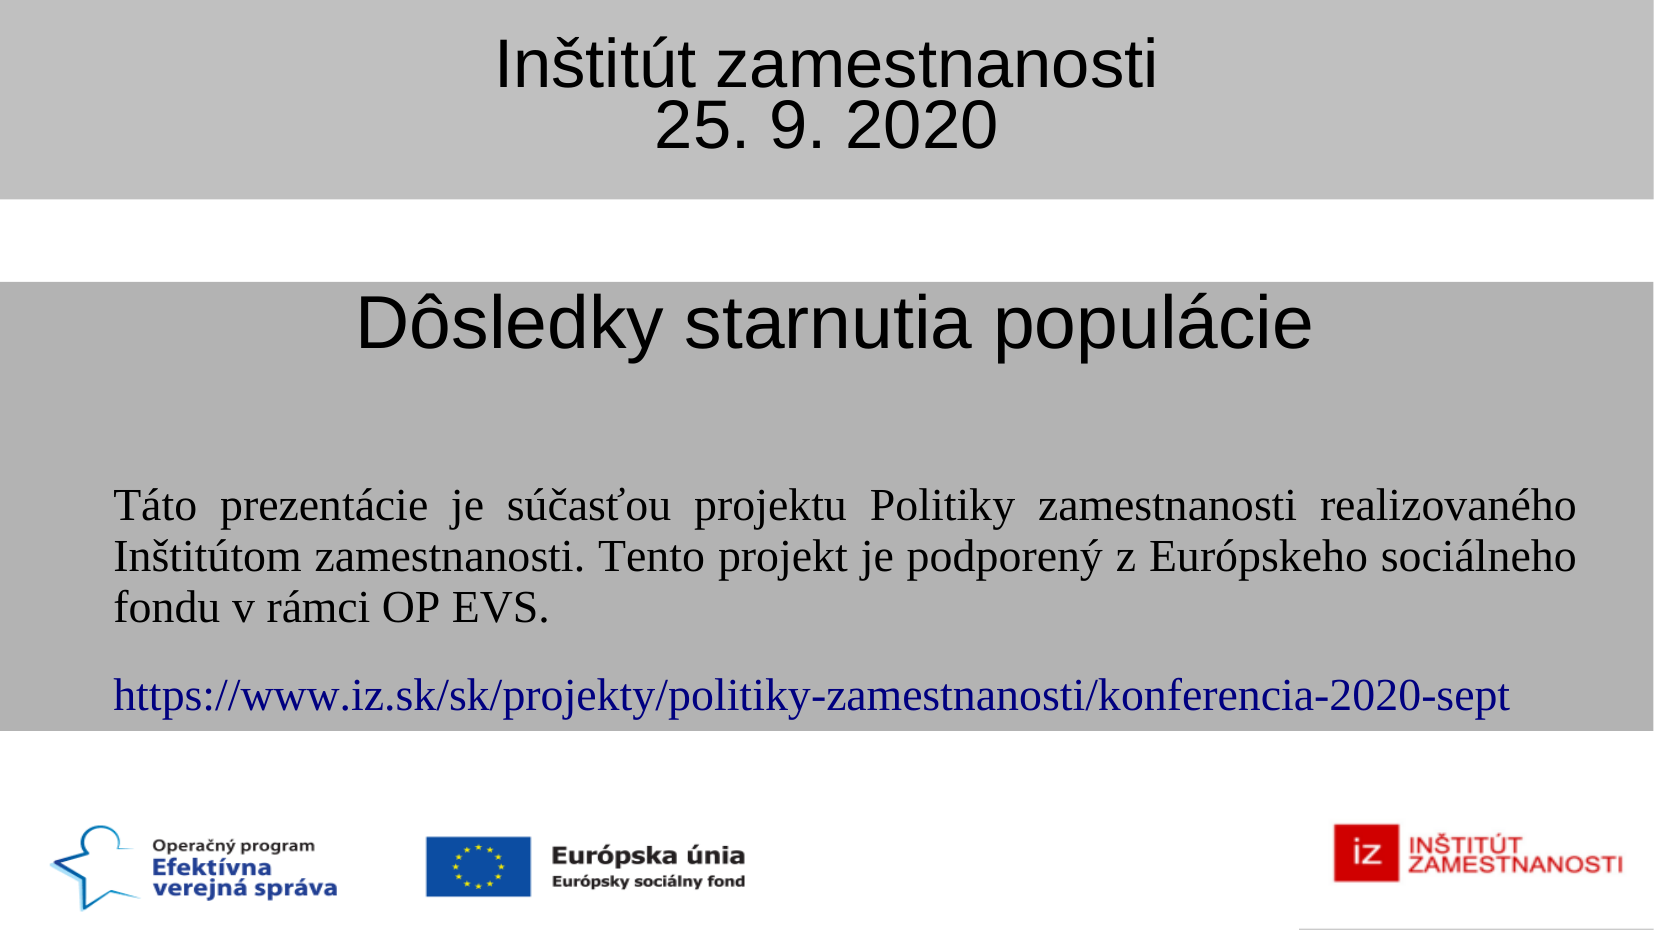

# Inštitút zamestnanosti 25. 9. 2020
Dôsledky starnutia populácie
Táto prezentácie je súčasťou projektu Politiky zamestnanosti realizovaného Inštitútom zamestnanosti. Tento projekt je podporený z Európskeho sociálneho fondu v rámci OP EVS.
https://www.iz.sk/sk/projekty/politiky-zamestnanosti/konferencia-2020-sept